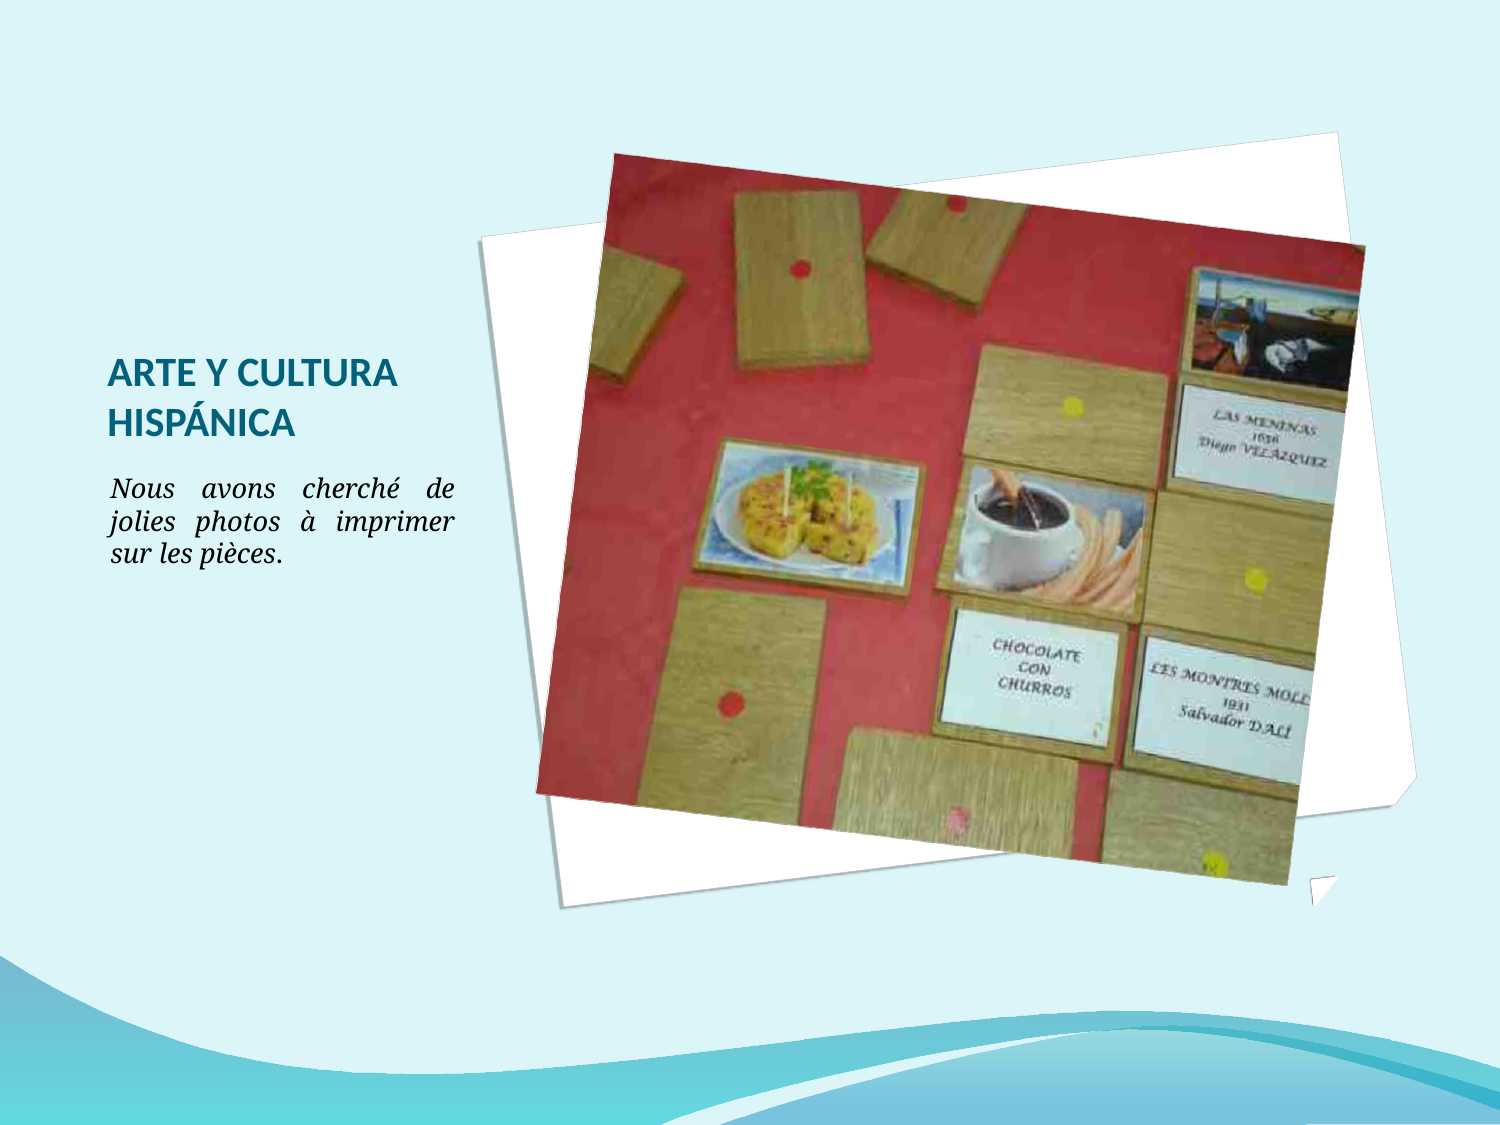

# ARTE Y CULTURA HISPÁNICA
Nous avons cherché de jolies photos à imprimer sur les pièces.